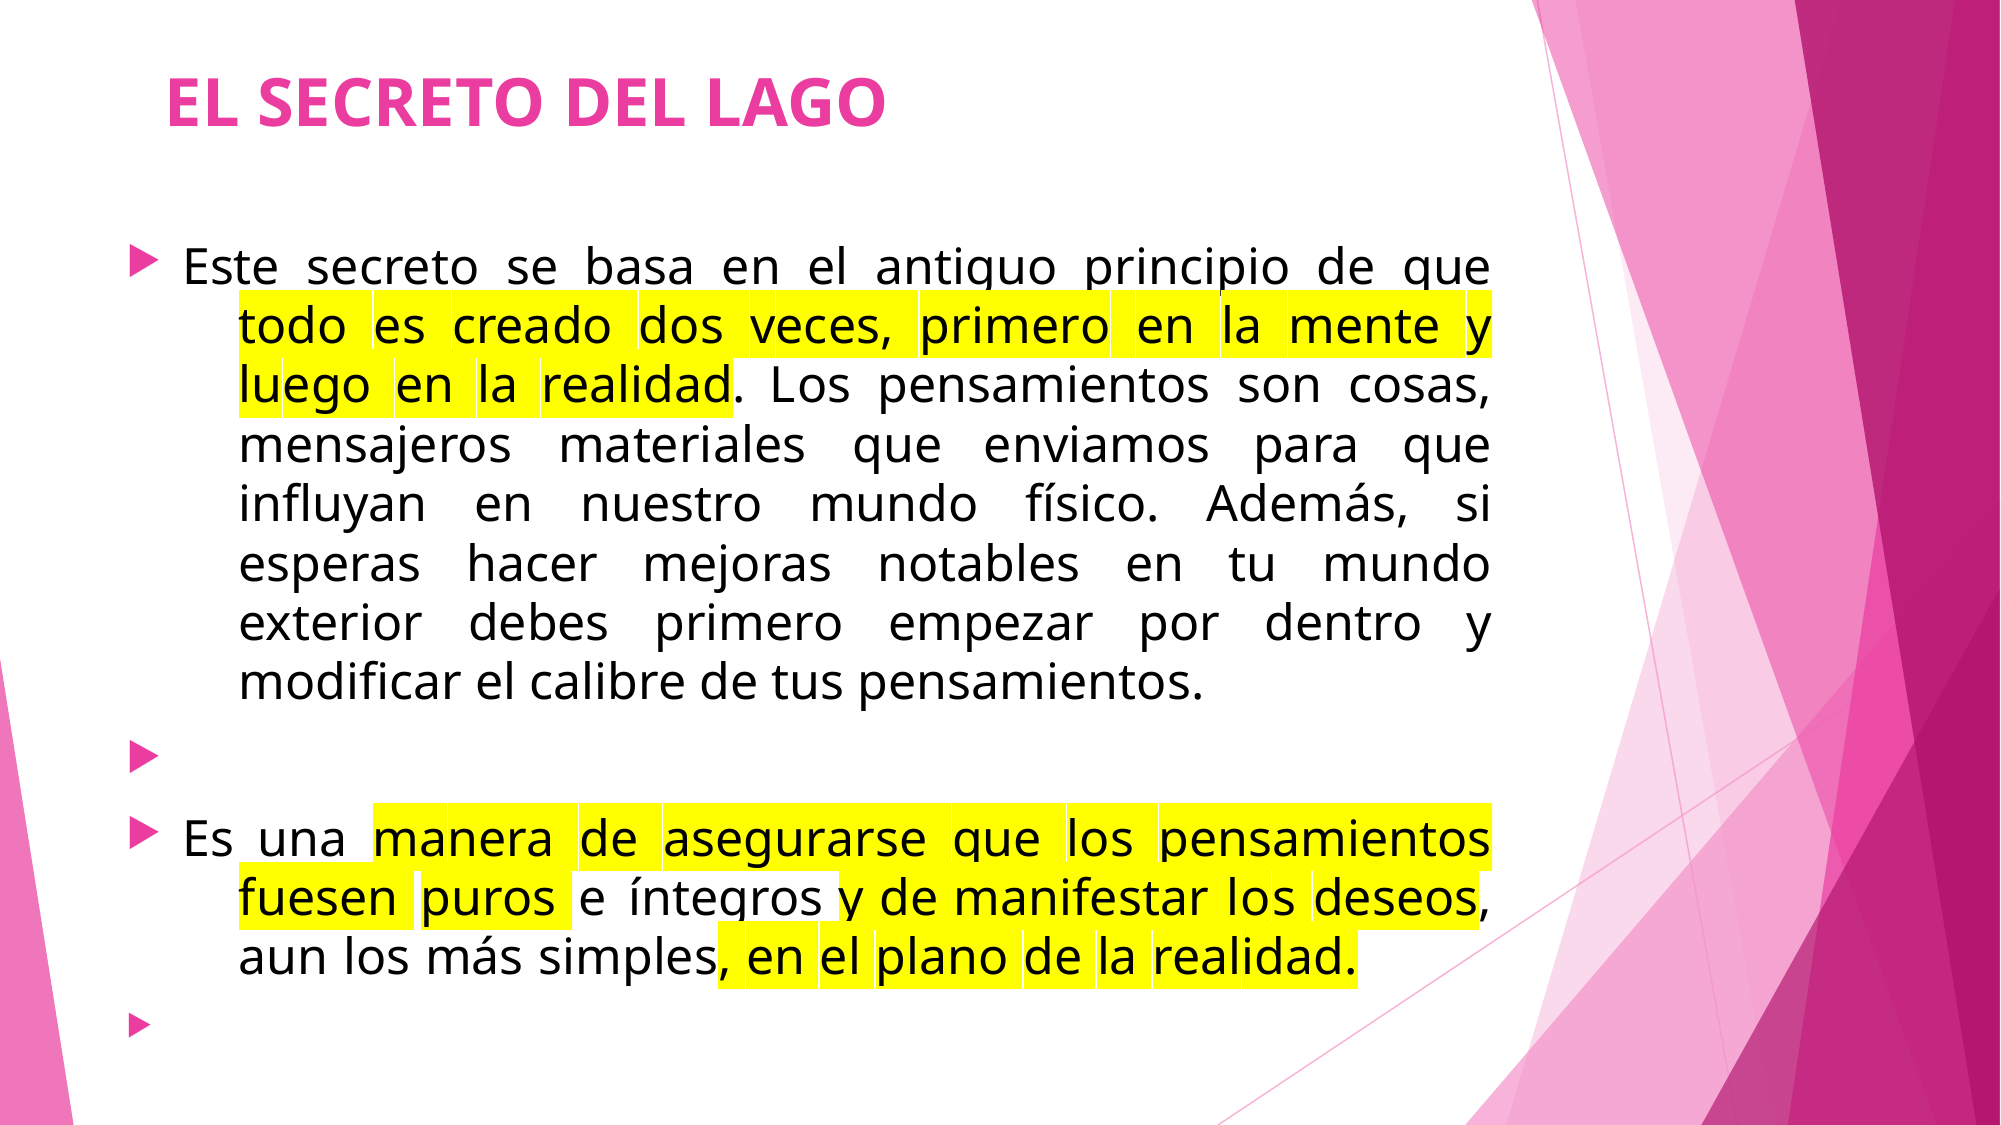

# EL SECRETO DEL LAGO
Este secreto se basa en el antiguo principio de que todo es creado dos veces, primero en la mente y luego en la realidad. Los pensamientos son cosas, mensajeros materiales que enviamos para que influyan en nuestro mundo físico. Además, si esperas hacer mejoras notables en tu mundo exterior debes primero empezar por dentro y modificar el calibre de tus pensamientos.
Es una manera de asegurarse que los pensamientos fuesen puros e íntegros y de manifestar los deseos, aun los más simples, en el plano de la realidad.